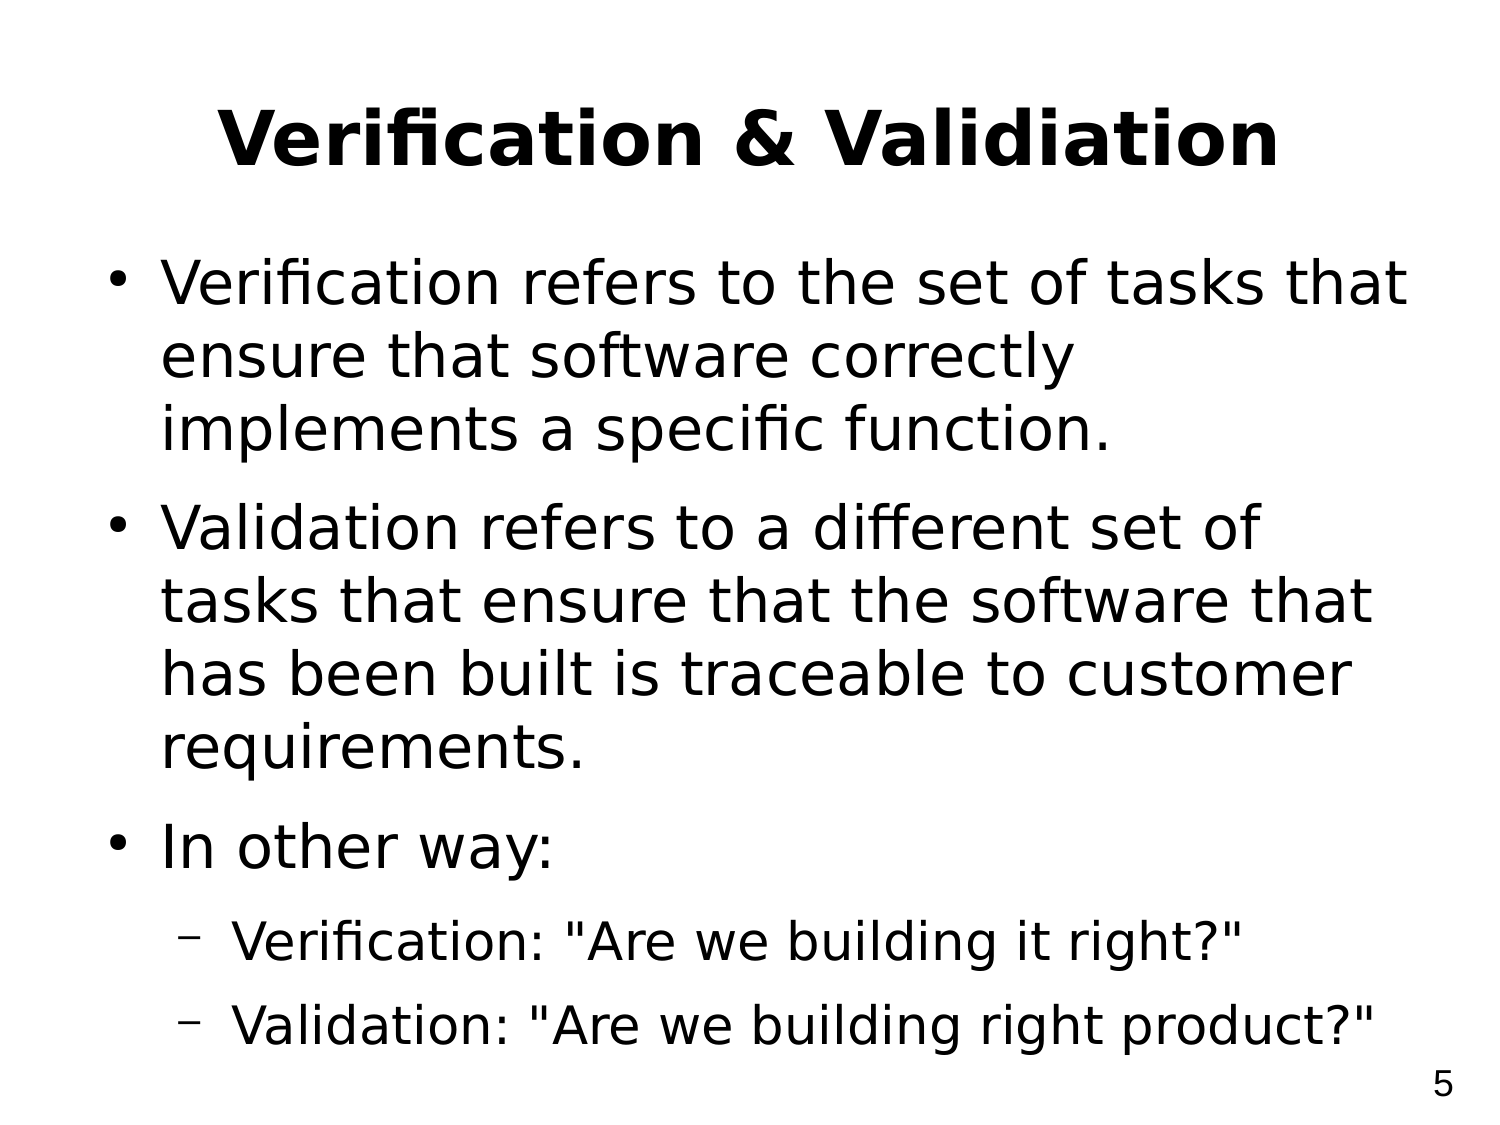

# Verification & Validiation
Verification refers to the set of tasks that ensure that software correctly implements a specific function.
Validation refers to a different set of tasks that ensure that the software that has been built is traceable to customer requirements.
In other way:
Verification: "Are we building it right?"
Validation: "Are we building right product?"